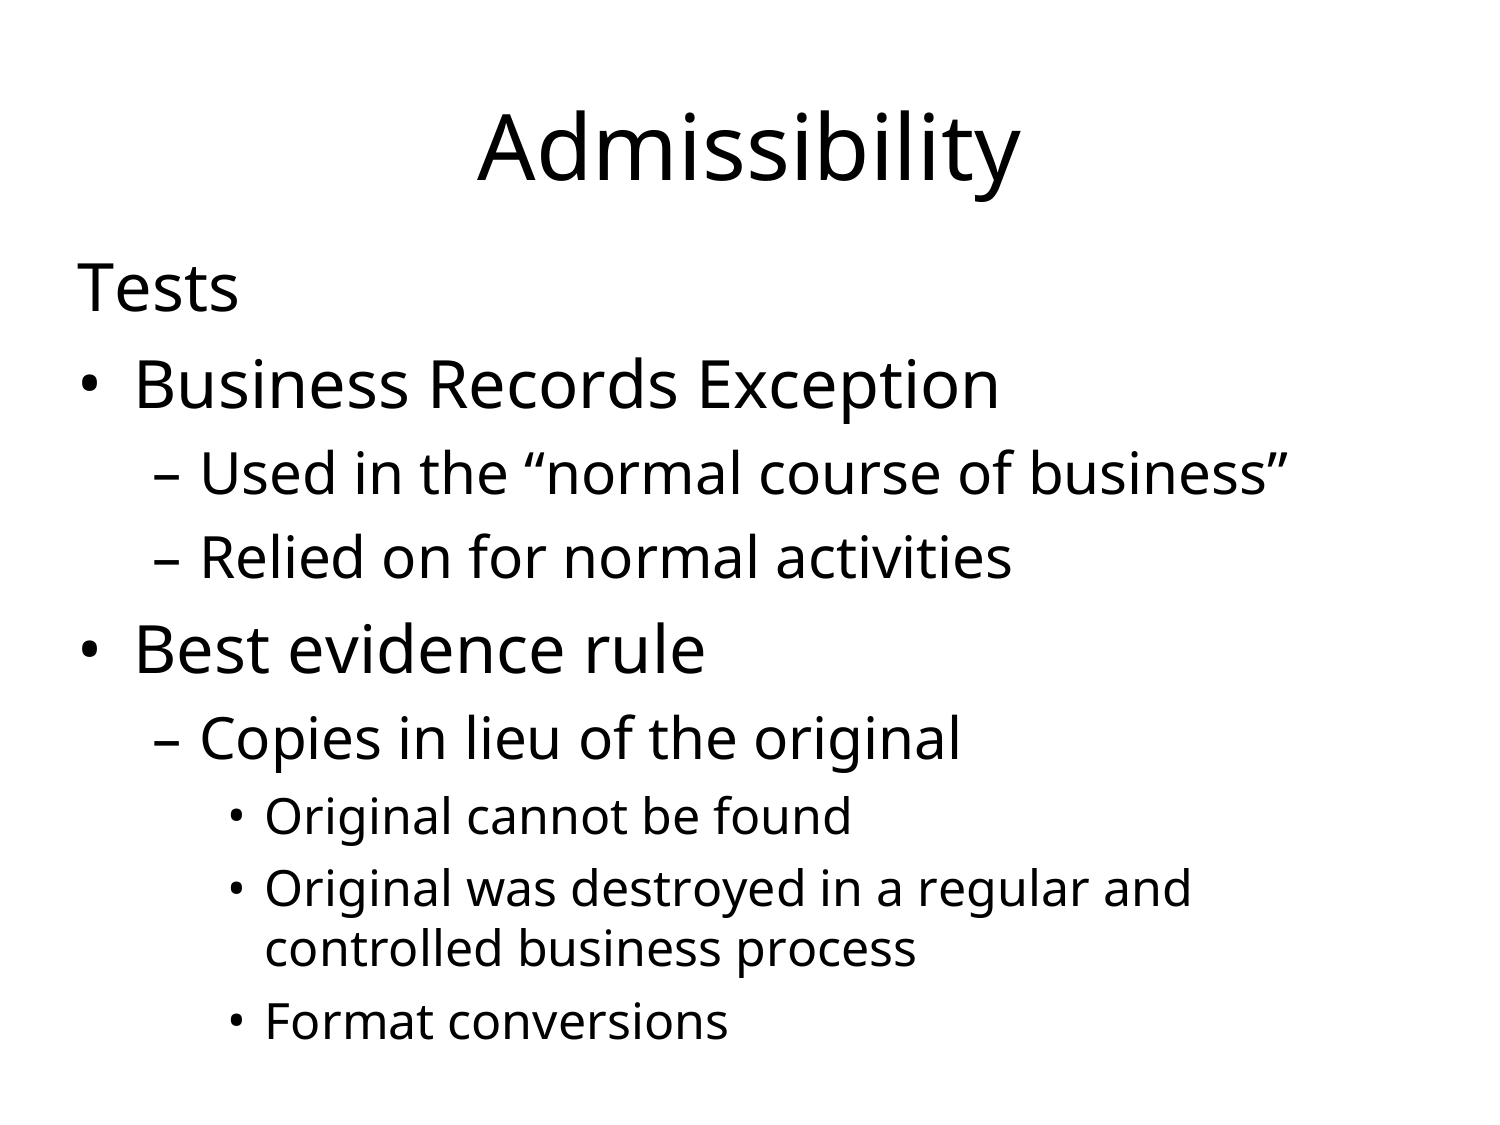

# Admissibility
Tests
Business Records Exception
Used in the “normal course of business”
Relied on for normal activities
Best evidence rule
Copies in lieu of the original
Original cannot be found
Original was destroyed in a regular and controlled business process
Format conversions